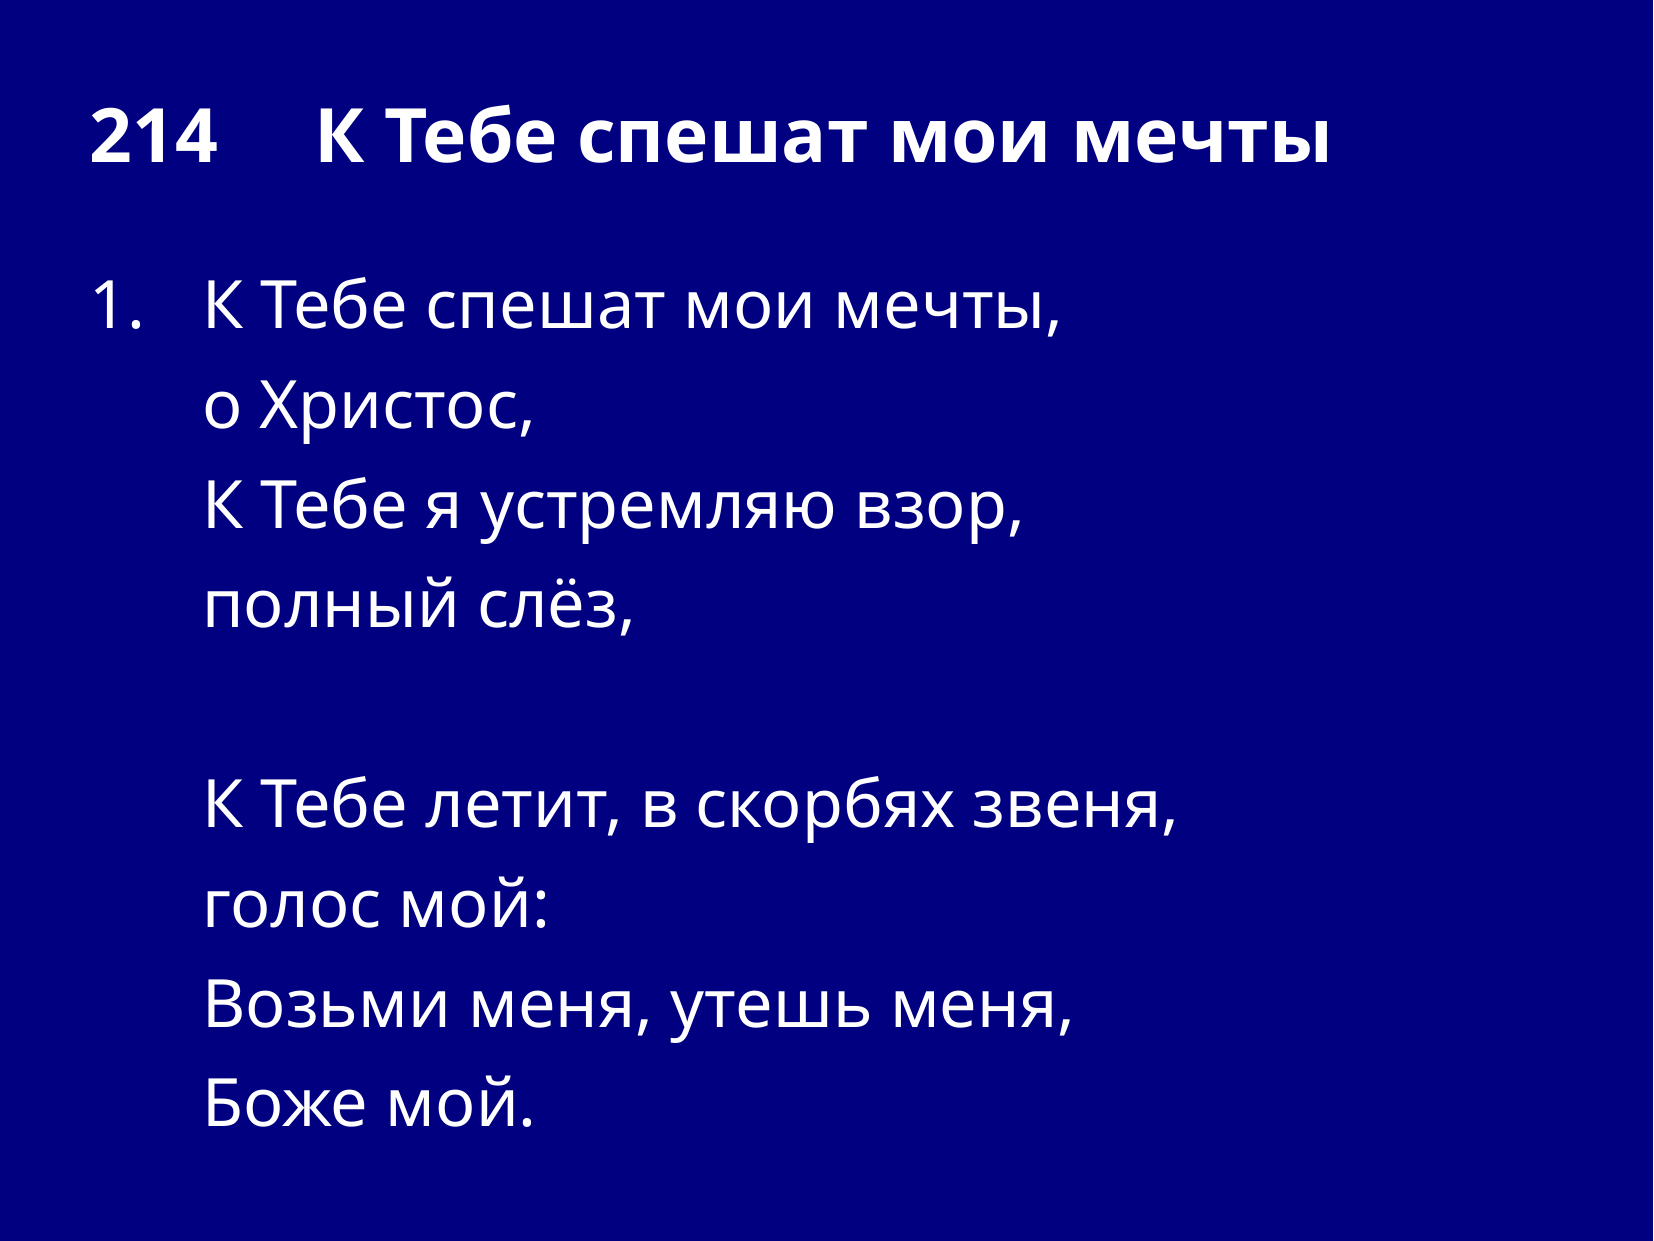

214	К Тебе спешат мои мечты
1.	К Тебе спешат мои мечты,
	о Христос,
	К Тебе я устремляю взор,
	полный слёз,
	К Тебе летит, в скорбях звеня,
	голос мой:
	Возьми меня, утешь меня,
	Боже мой.